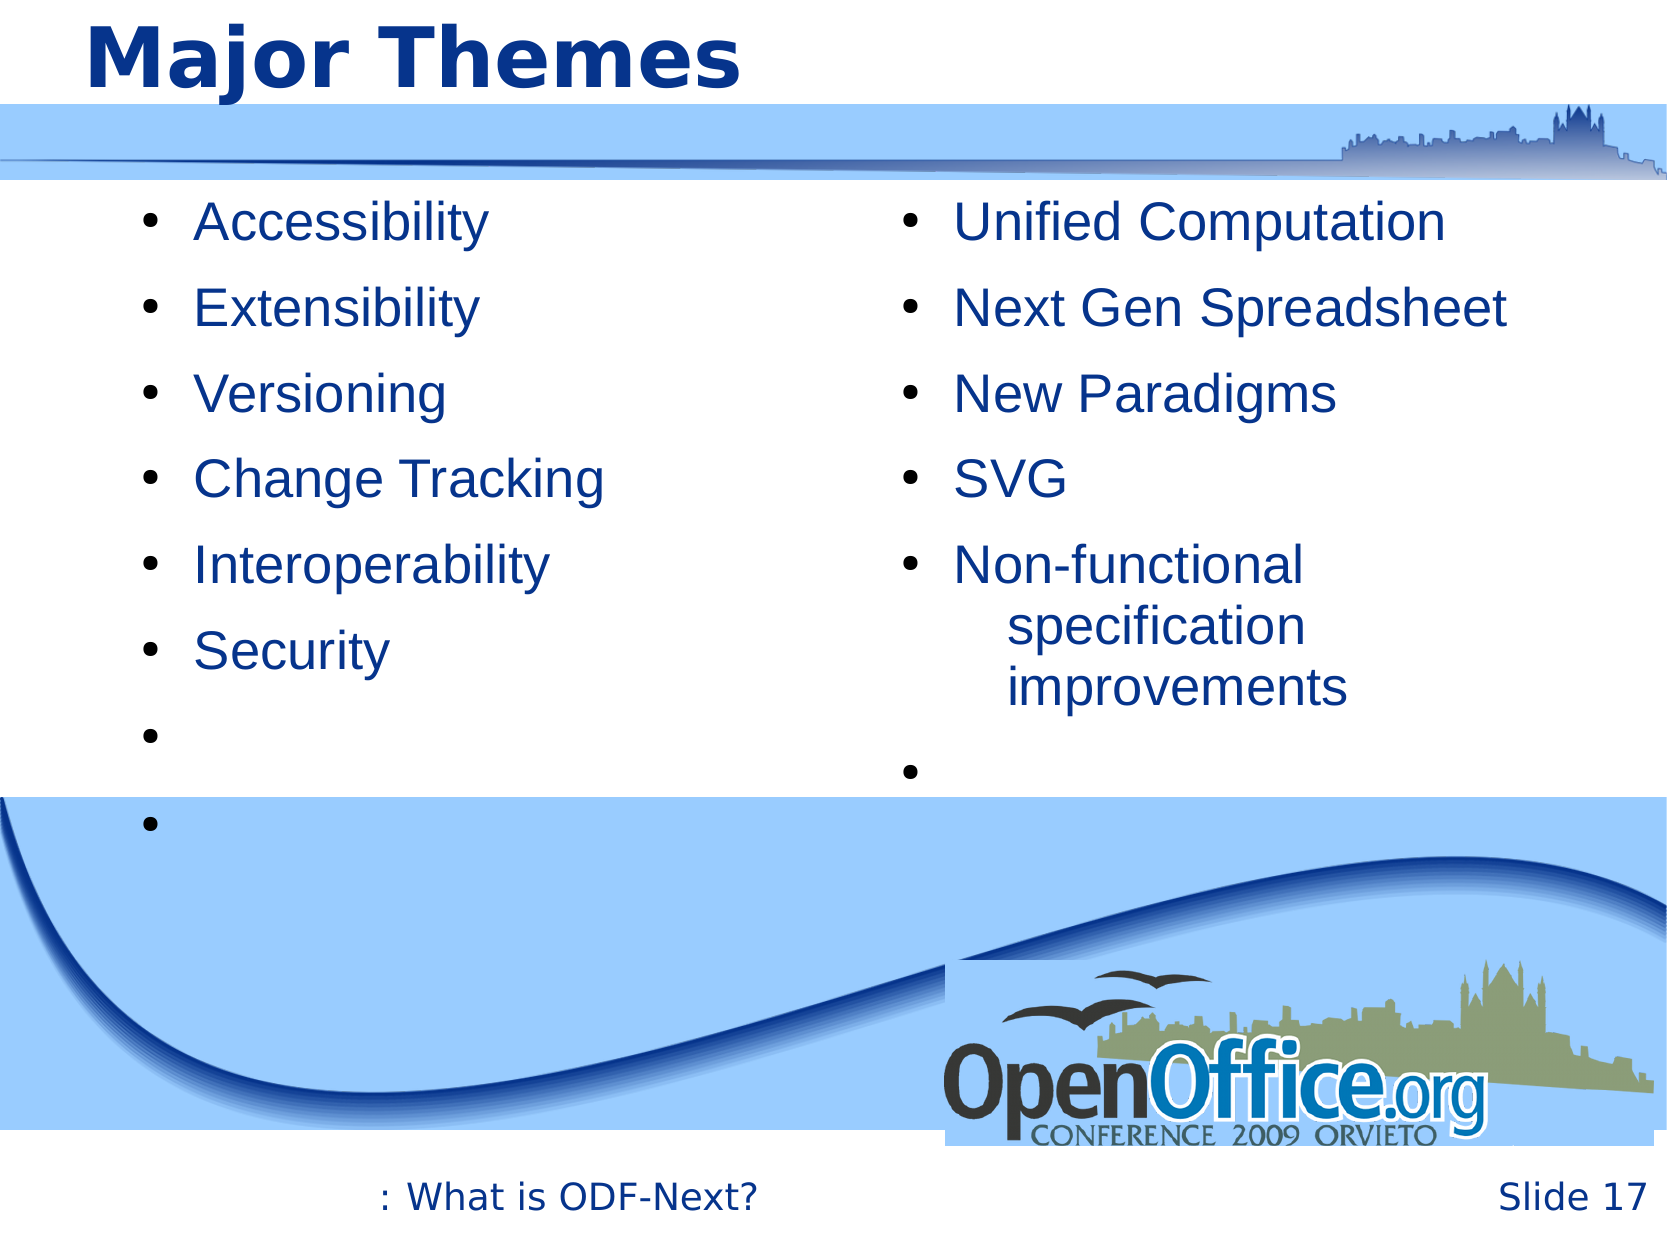

# Major Themes
Accessibility
Extensibility
Versioning
Change Tracking
Interoperability
Security
Unified Computation
Next Gen Spreadsheet
New Paradigms
SVG
Non-functional specification improvements
What is ODF-Next?
17